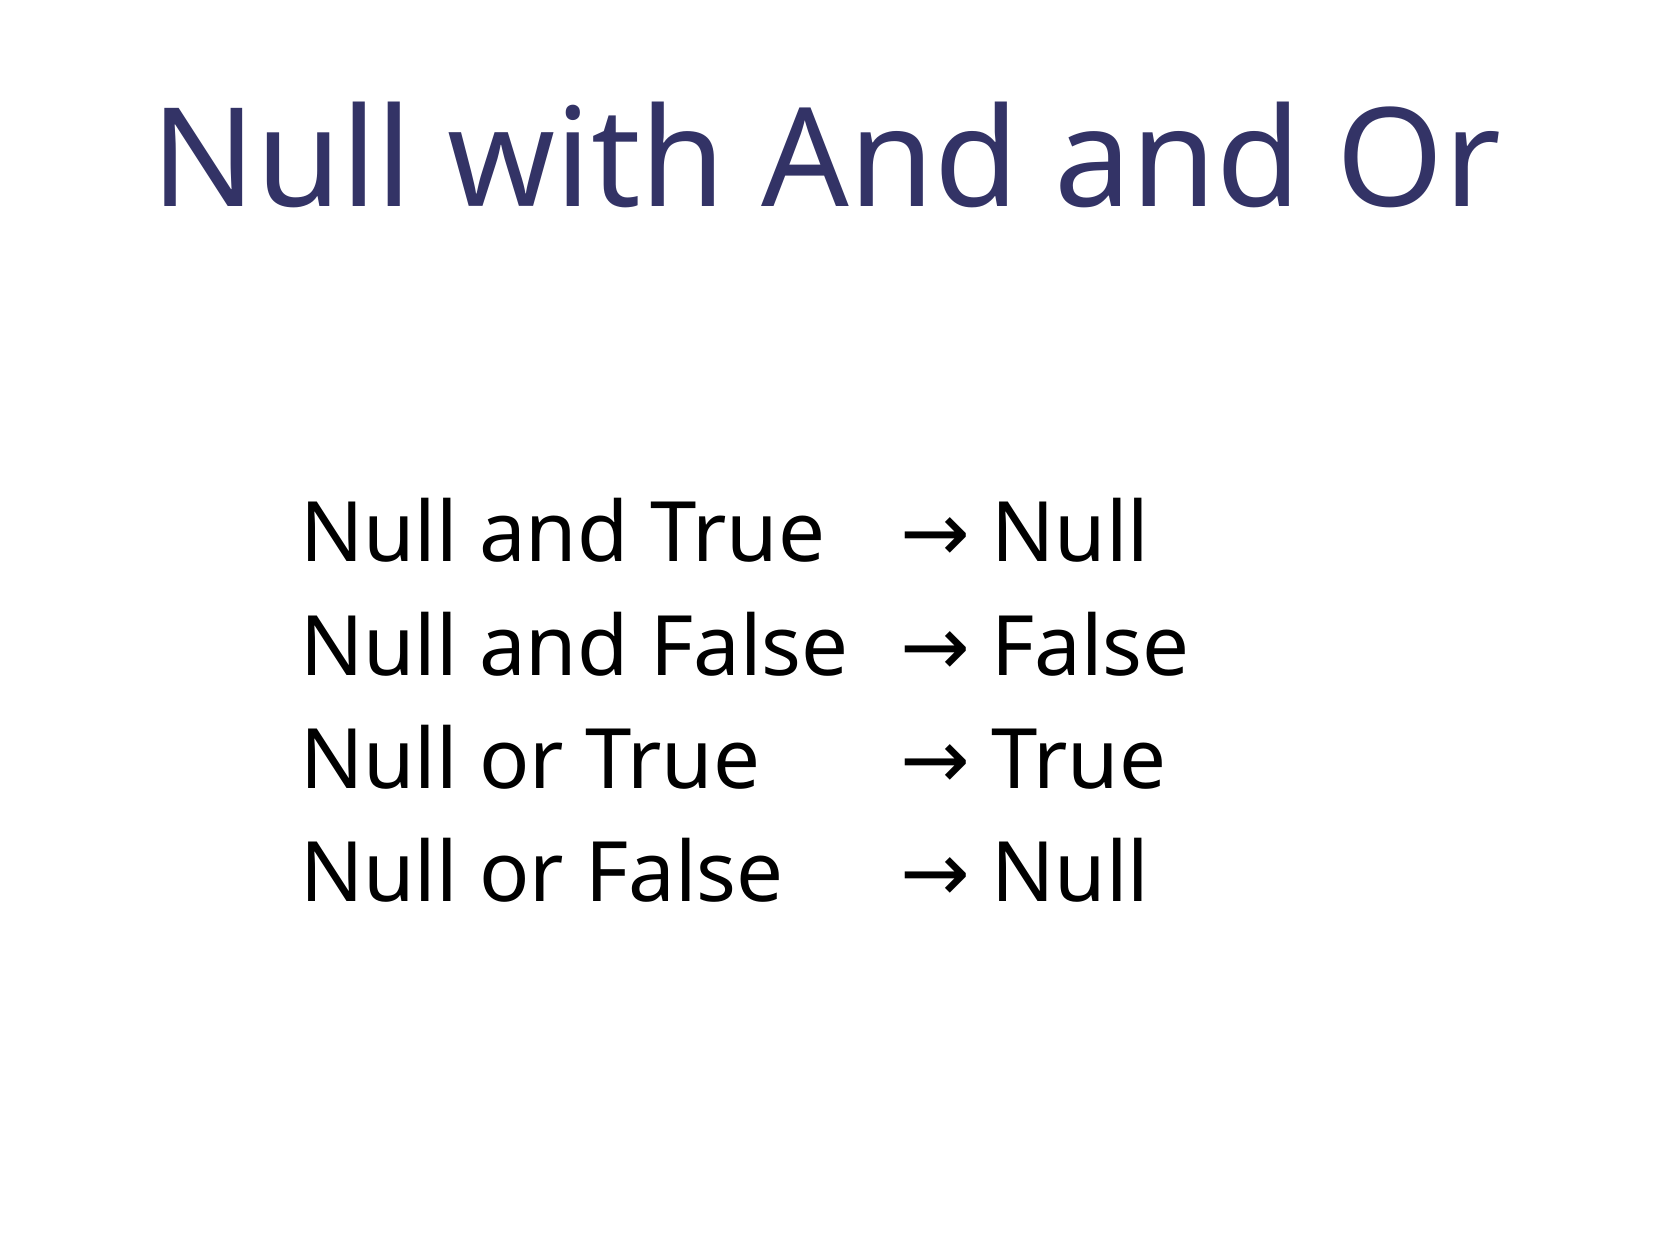

# Null with And and Or
Null and True 	→ Null
Null and False	→ False
Null or True		→ True
Null or False		→ Null